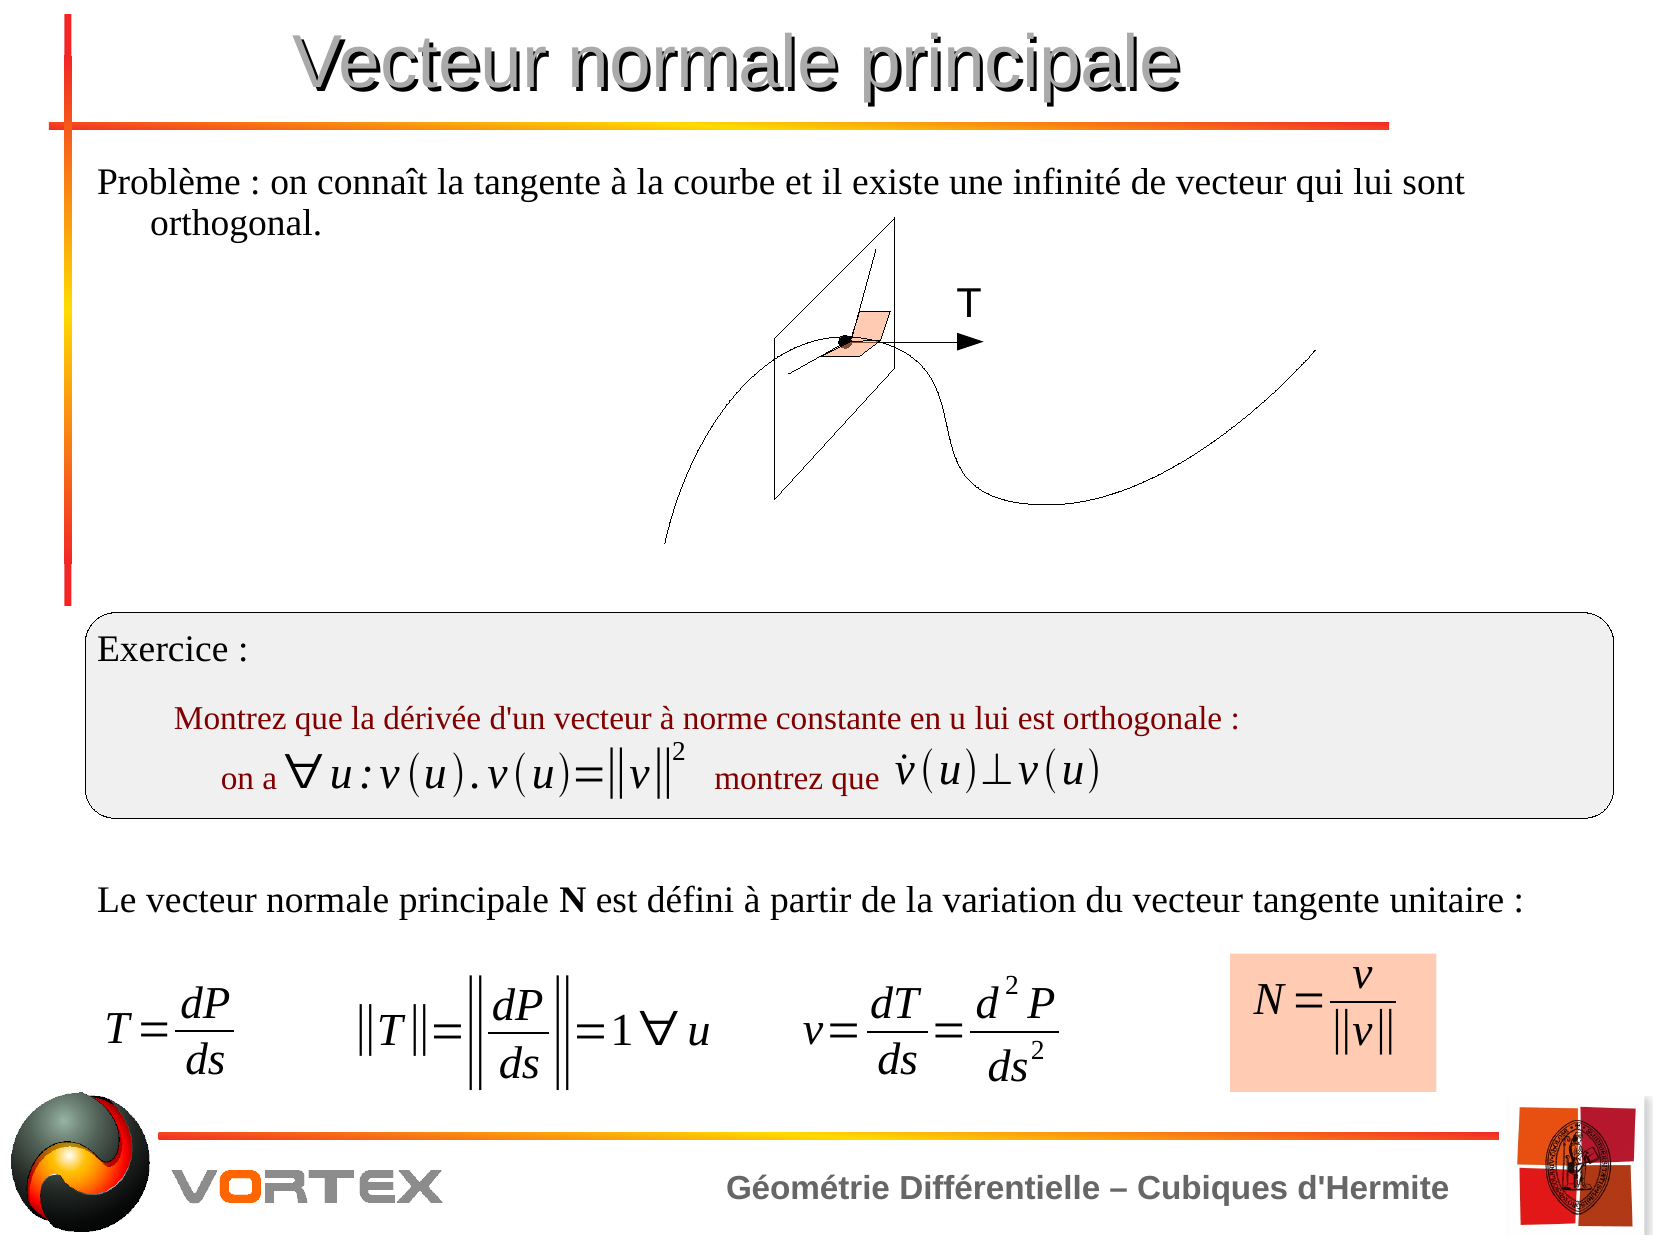

# Vecteur normale principale
Problème : on connaît la tangente à la courbe et il existe une infinité de vecteur qui lui sont orthogonal.
Exercice :
Montrez que la dérivée d'un vecteur à norme constante en u lui est orthogonale :
 on a montrez que
Le vecteur normale principale N est défini à partir de la variation du vecteur tangente unitaire :
T